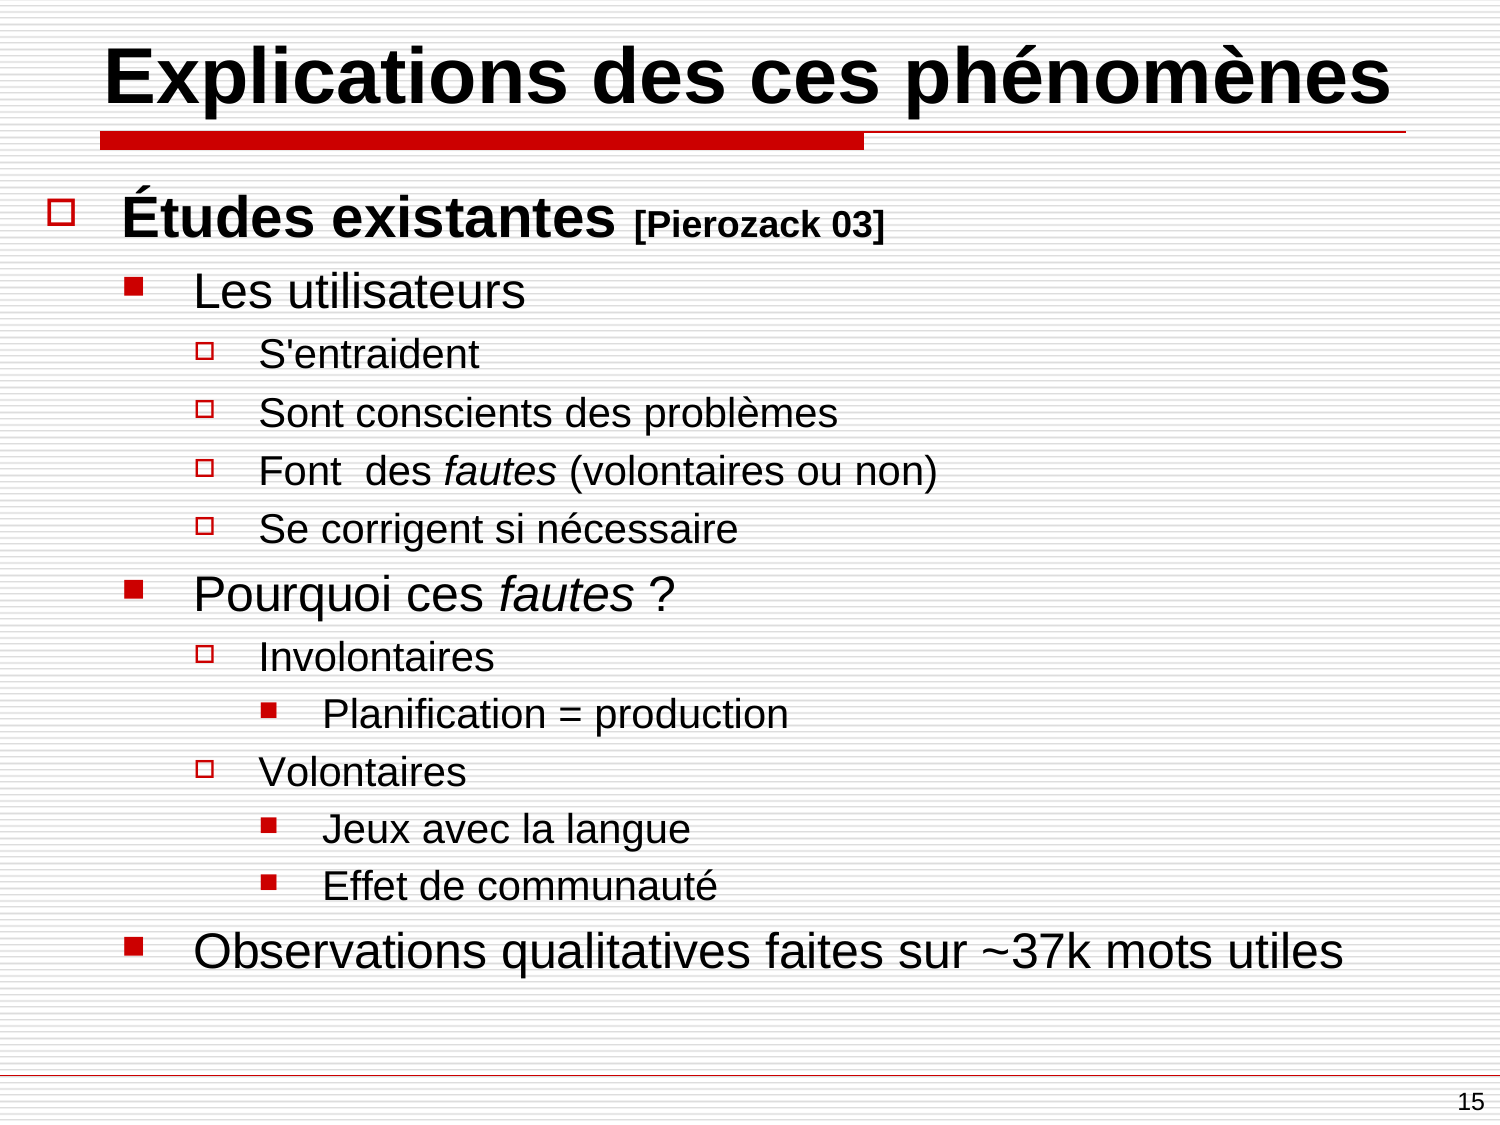

Explications des ces phénomènes
# Études existantes [Pierozack 03]
Les utilisateurs
S'entraident
Sont conscients des problèmes
Font des fautes (volontaires ou non)
Se corrigent si nécessaire
Pourquoi ces fautes ?
Involontaires
Planification = production
Volontaires
Jeux avec la langue
Effet de communauté
Observations qualitatives faites sur ~37k mots utiles
15